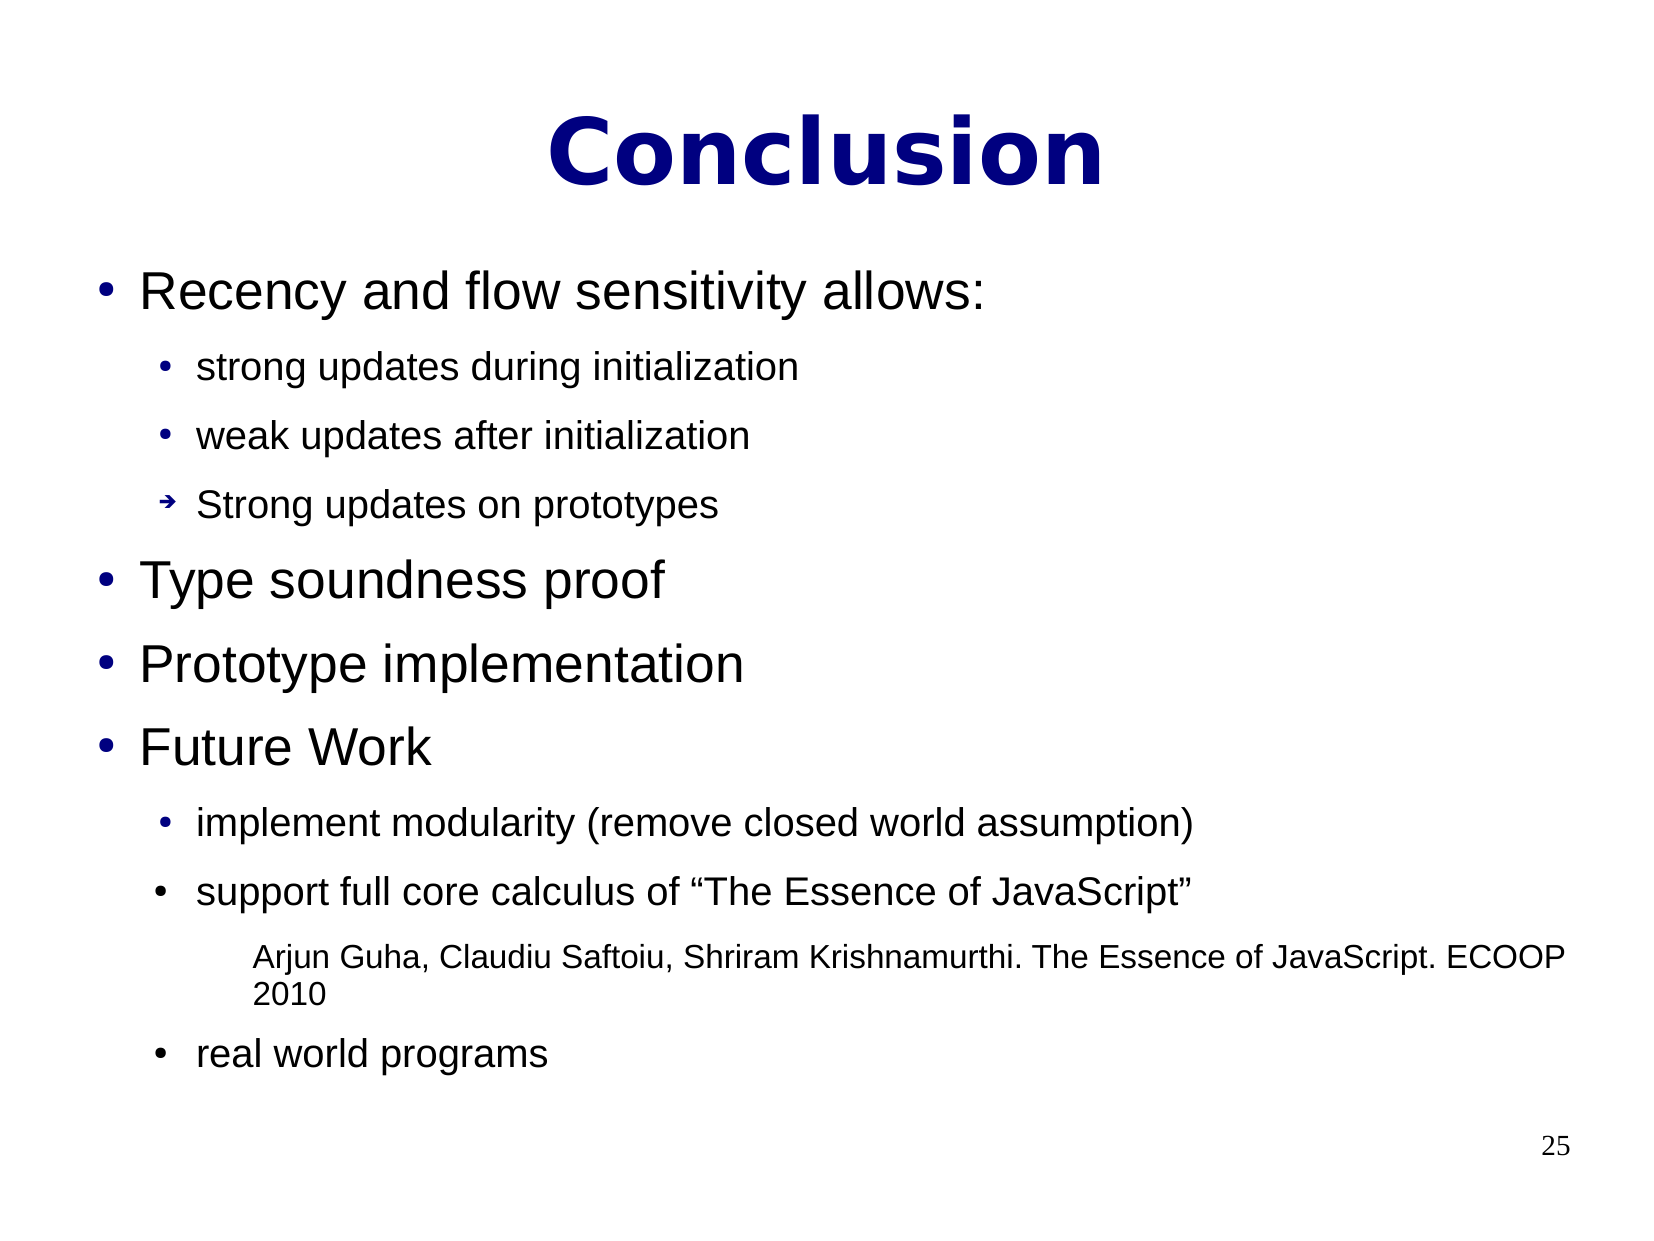

# Conclusion
Recency and flow sensitivity allows:
strong updates during initialization
weak updates after initialization
Strong updates on prototypes
Type soundness proof
Prototype implementation
Future Work
implement modularity (remove closed world assumption)
support full core calculus of “The Essence of JavaScript”
Arjun Guha, Claudiu Saftoiu, Shriram Krishnamurthi. The Essence of JavaScript. ECOOP 2010
real world programs
25